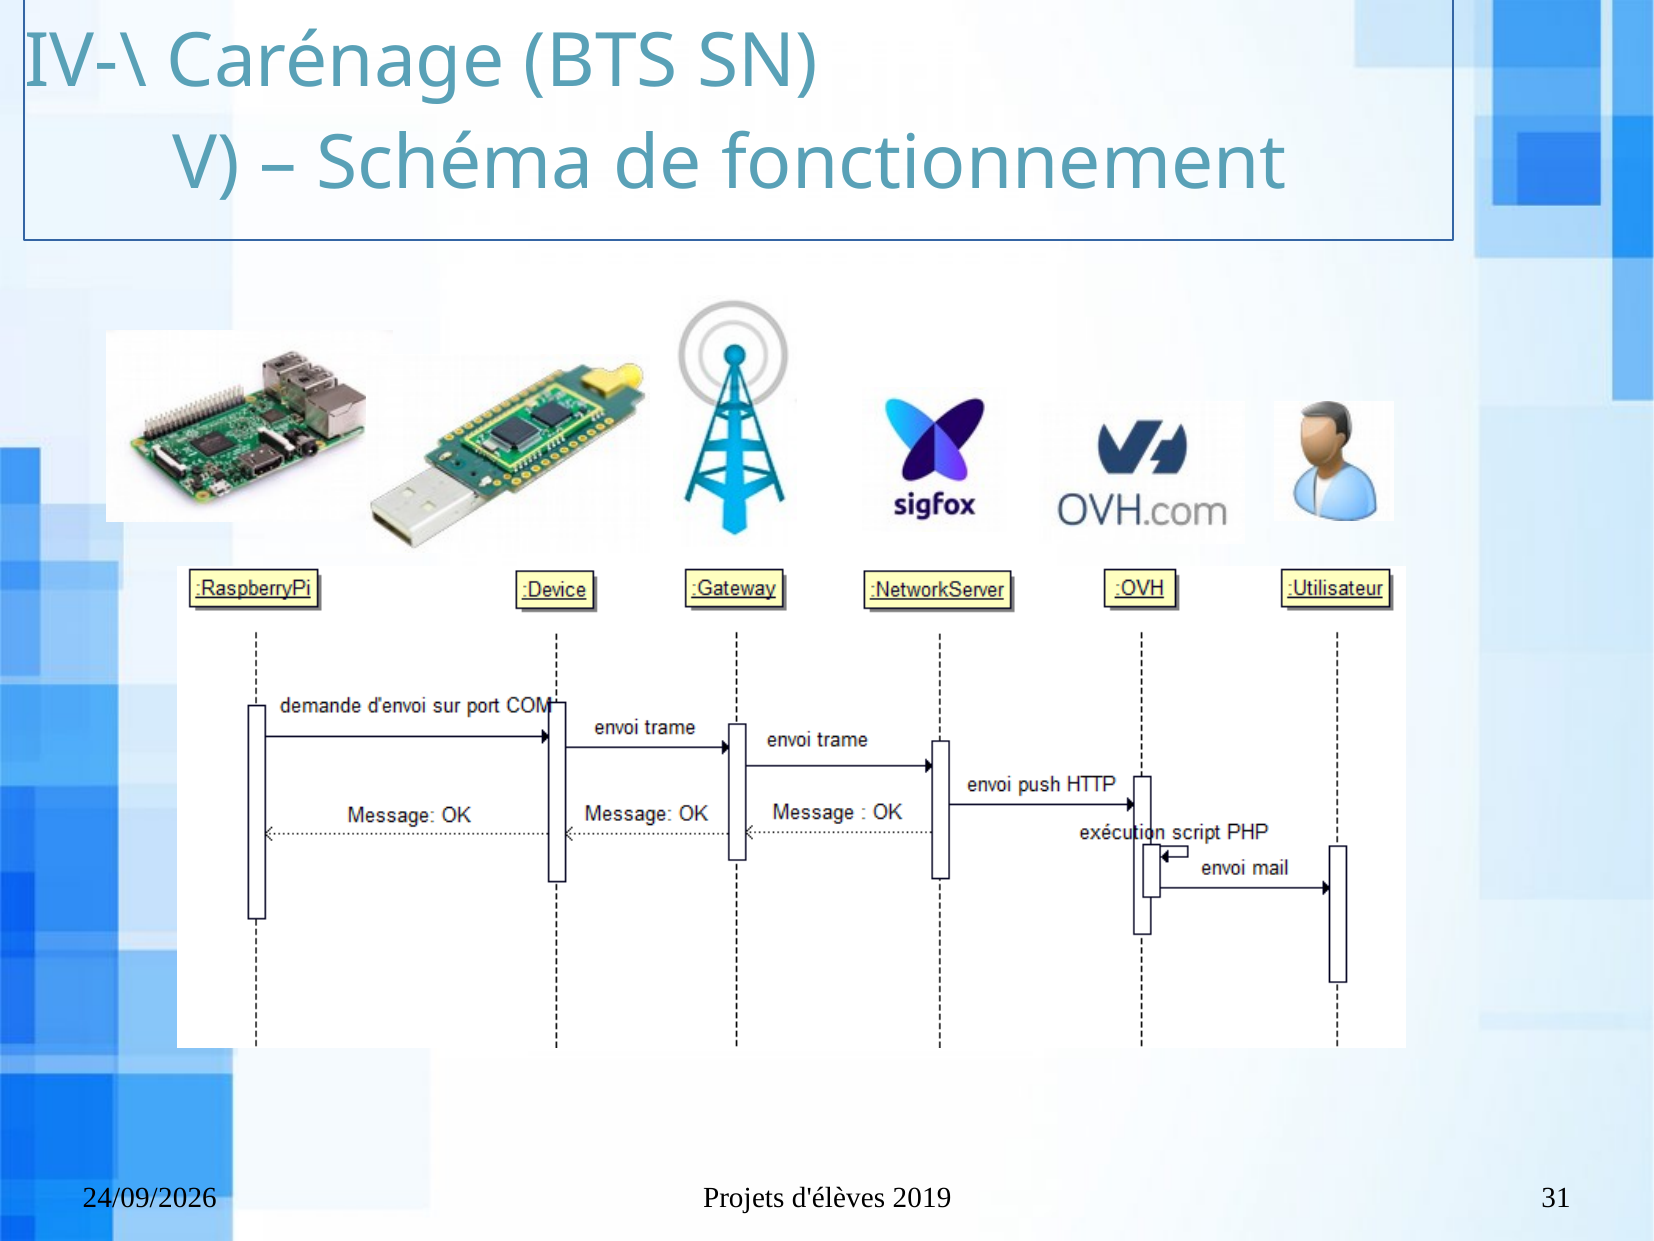

# IV-\ Carénage (BTS SN) V) – Schéma de fonctionnement
Projets d'élèves 2019
31